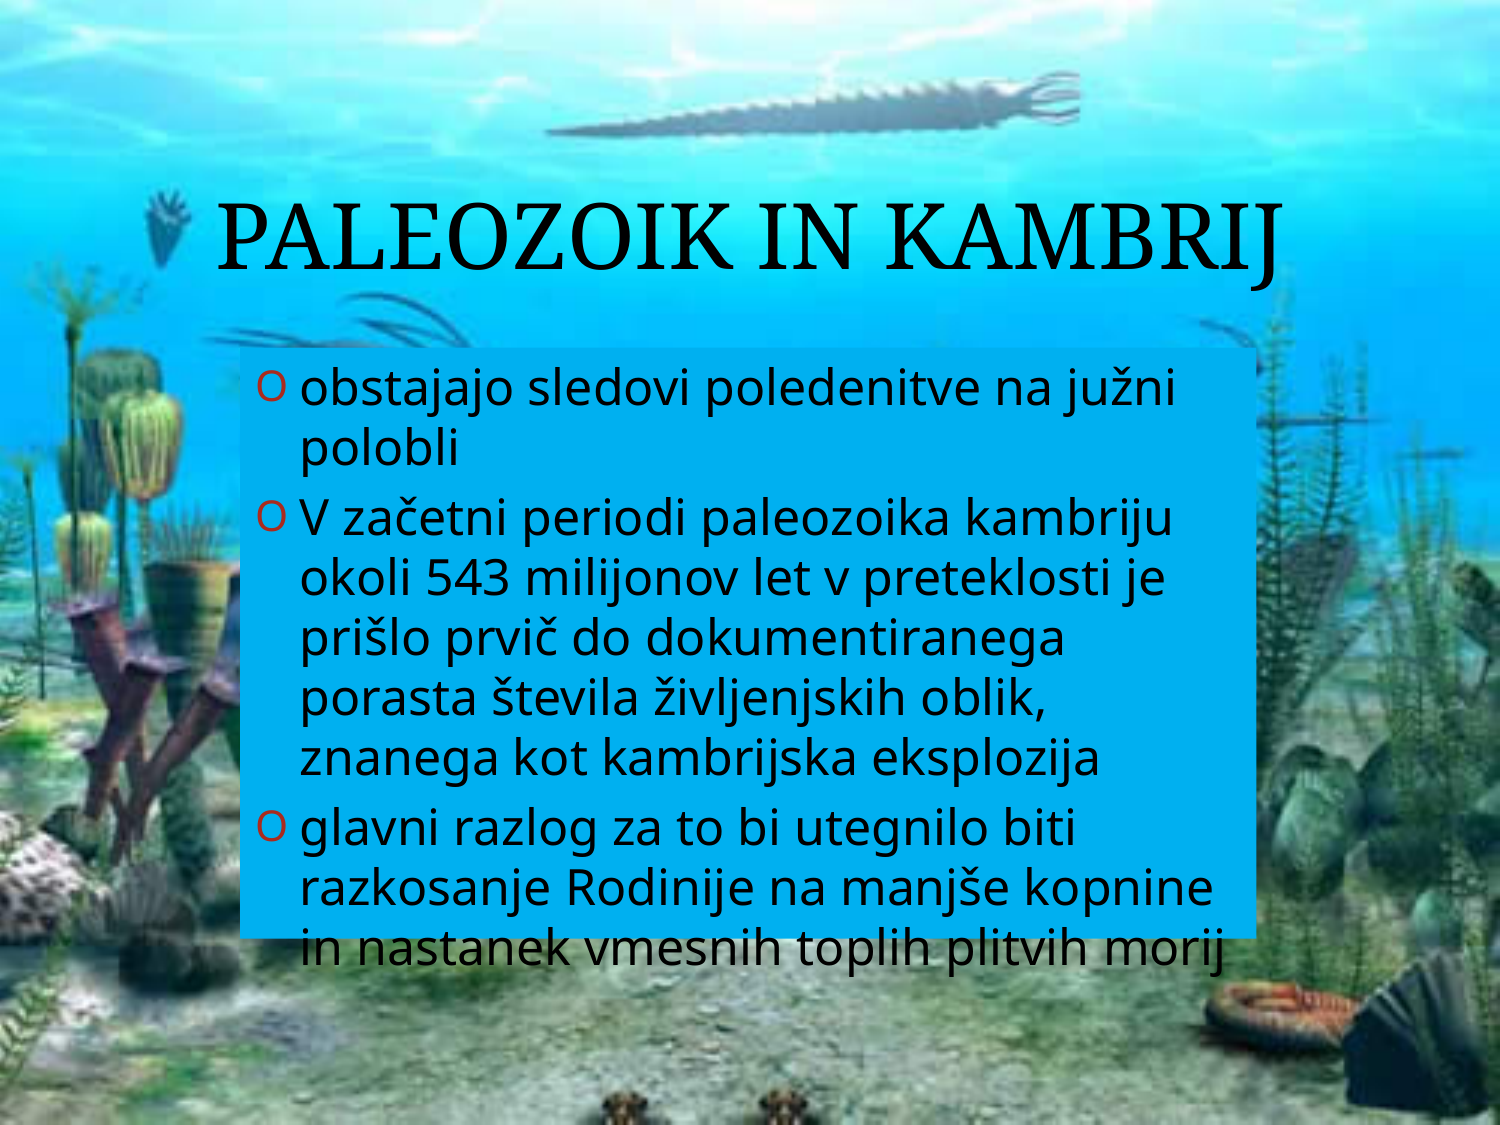

# PALEOZOIK IN KAMBRIJ
obstajajo sledovi poledenitve na južni polobli
V začetni periodi paleozoika kambriju okoli 543 milijonov let v preteklosti je prišlo prvič do dokumentiranega porasta števila življenjskih oblik, znanega kot kambrijska eksplozija
glavni razlog za to bi utegnilo biti razkosanje Rodinije na manjše kopnine in nastanek vmesnih toplih plitvih morij